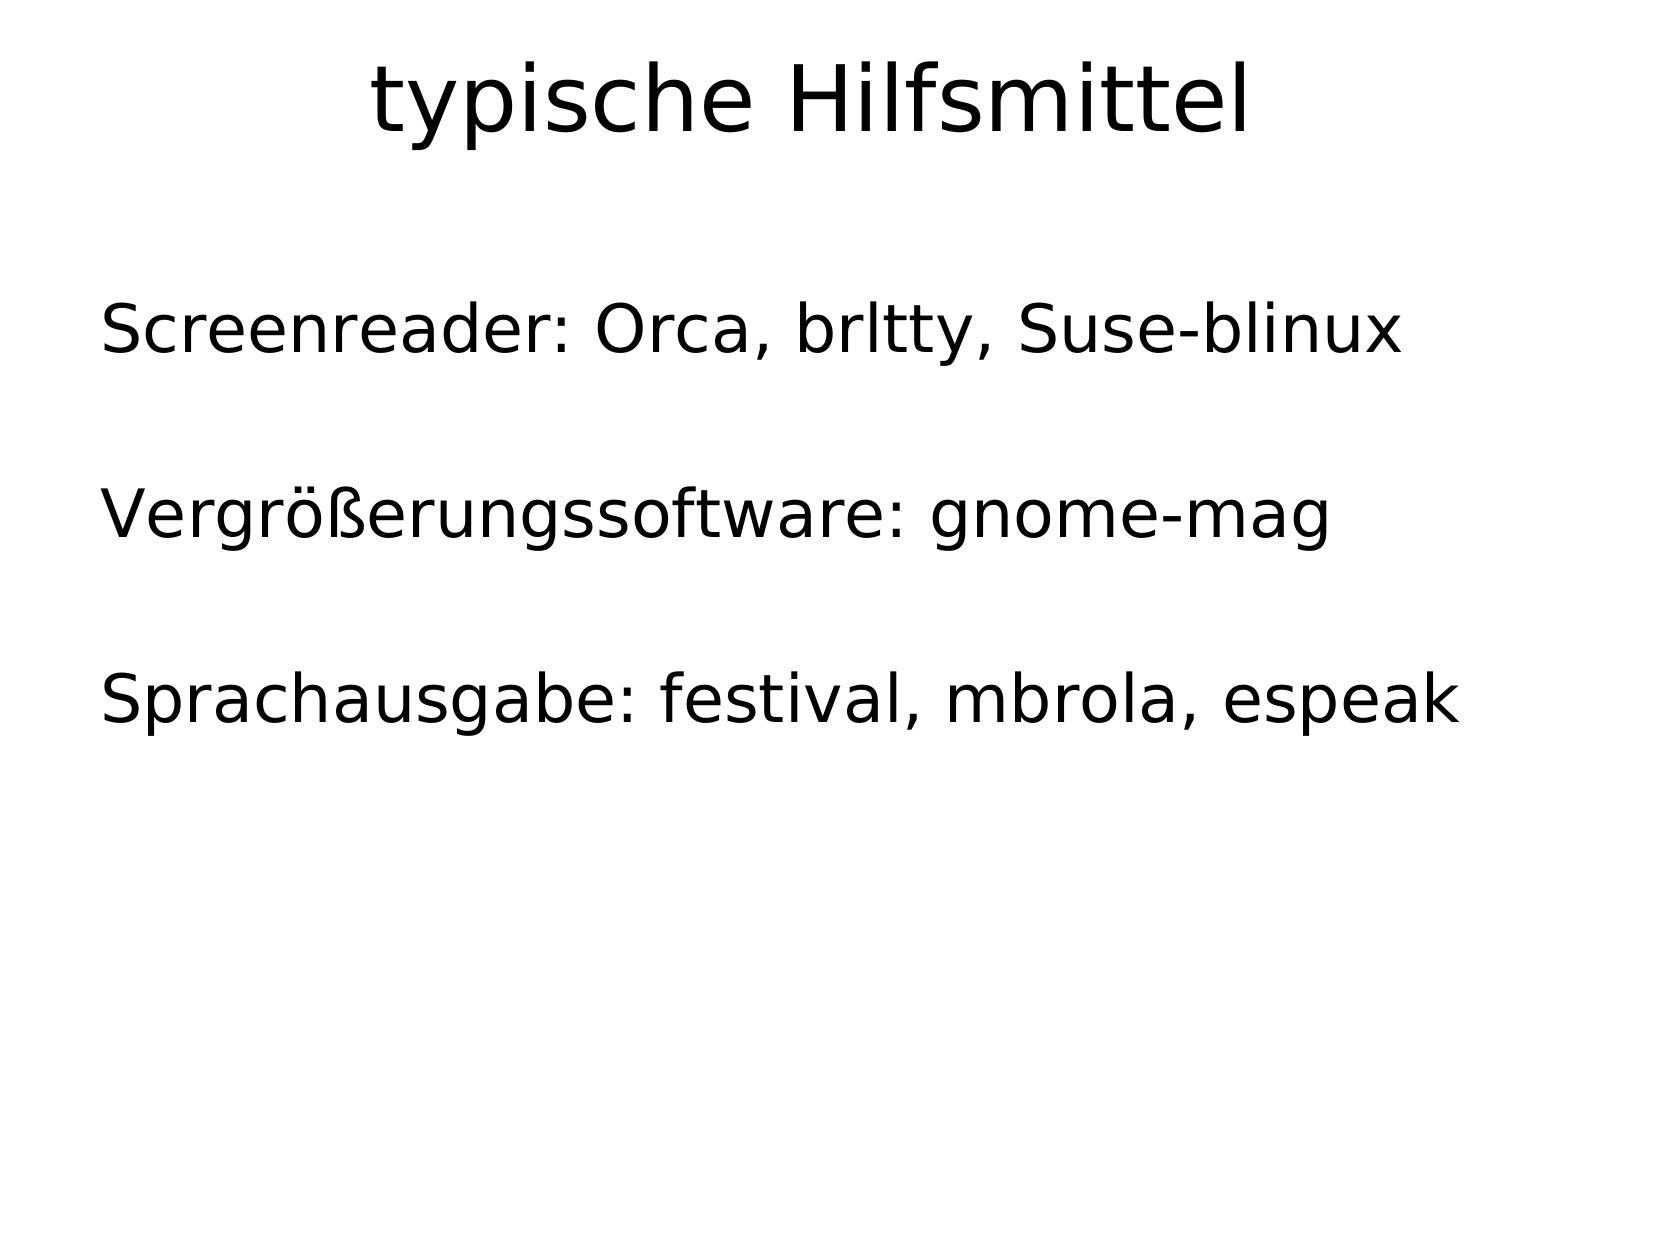

# typische Hilfsmittel
Screenreader: Orca, brltty, Suse-blinux
Vergrößerungssoftware: gnome-mag
Sprachausgabe: festival, mbrola, espeak